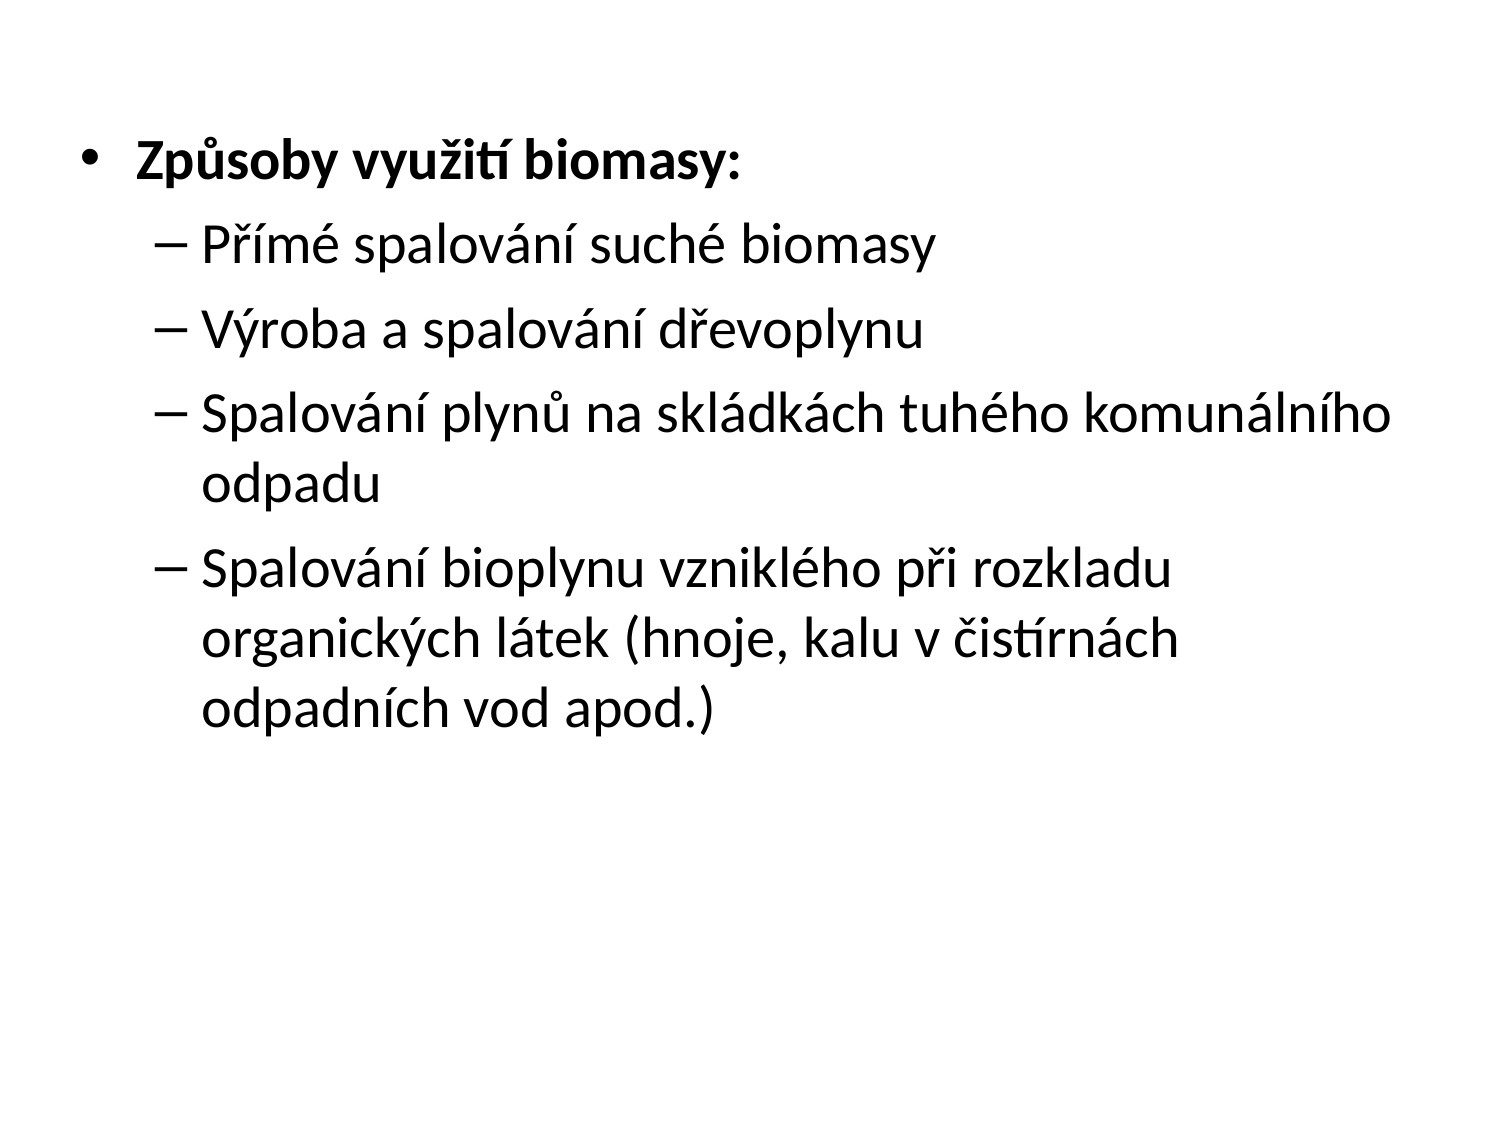

#
Způsoby využití biomasy:
Přímé spalování suché biomasy
Výroba a spalování dřevoplynu
Spalování plynů na skládkách tuhého komunálního odpadu
Spalování bioplynu vzniklého při rozkladu organických látek (hnoje, kalu v čistírnách odpadních vod apod.)